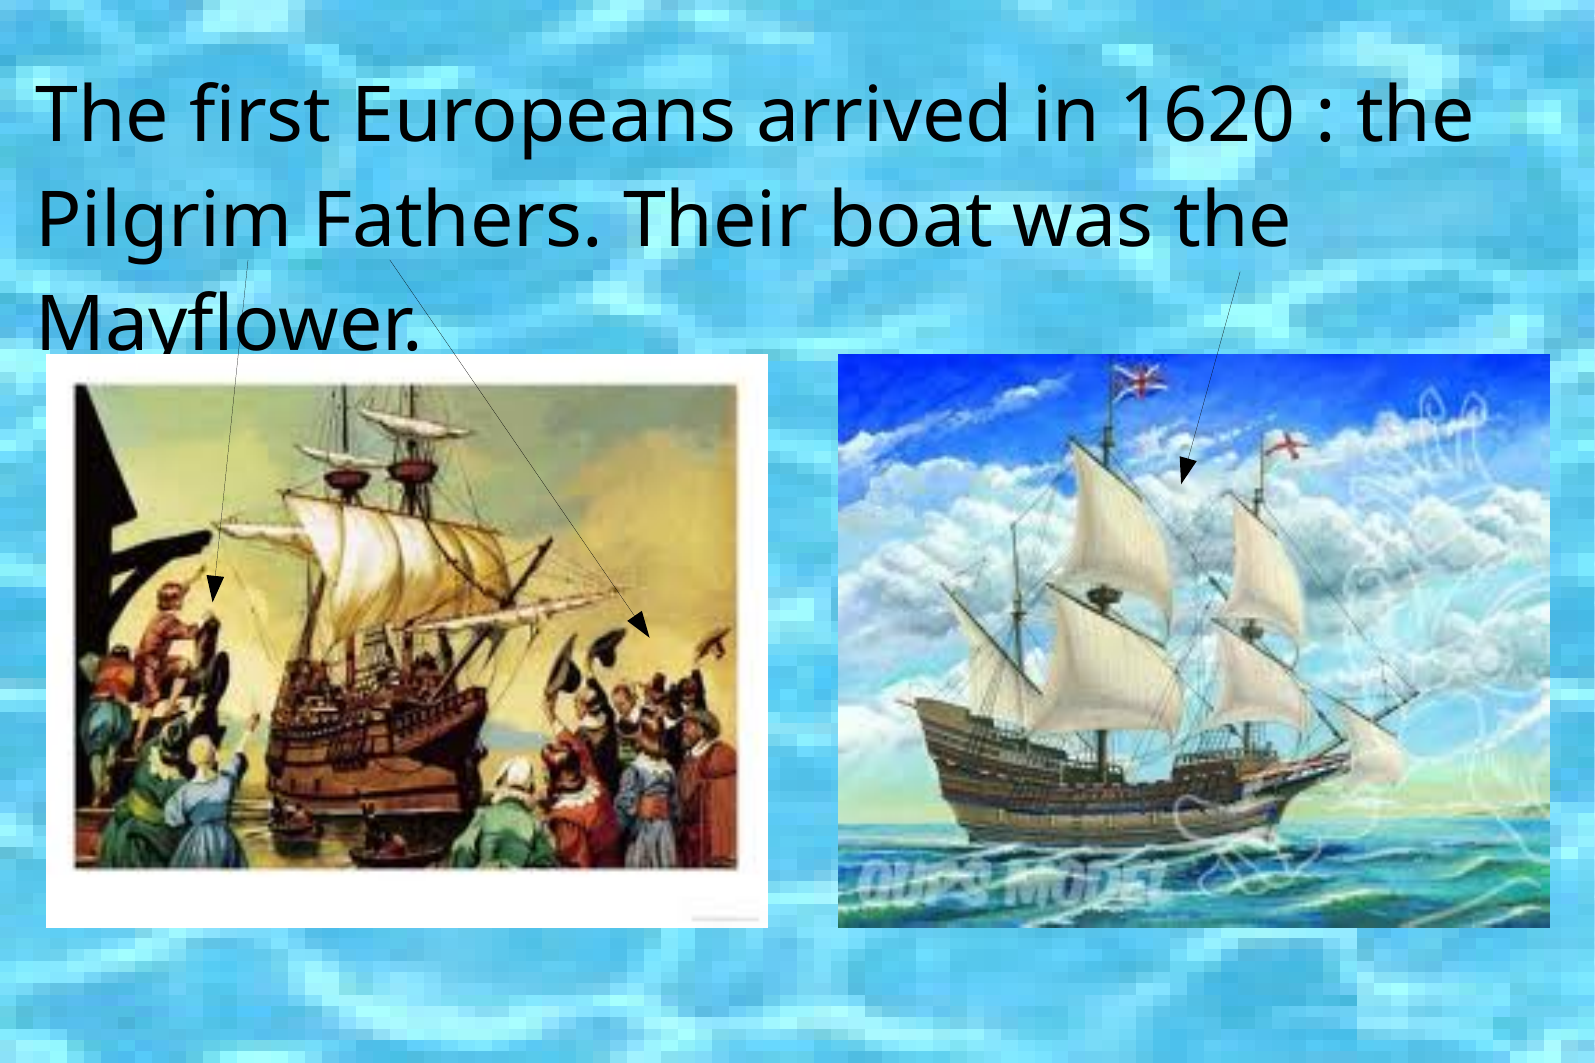

#
The first Europeans arrived in 1620 : the Pilgrim Fathers. Their boat was the Mayflower.